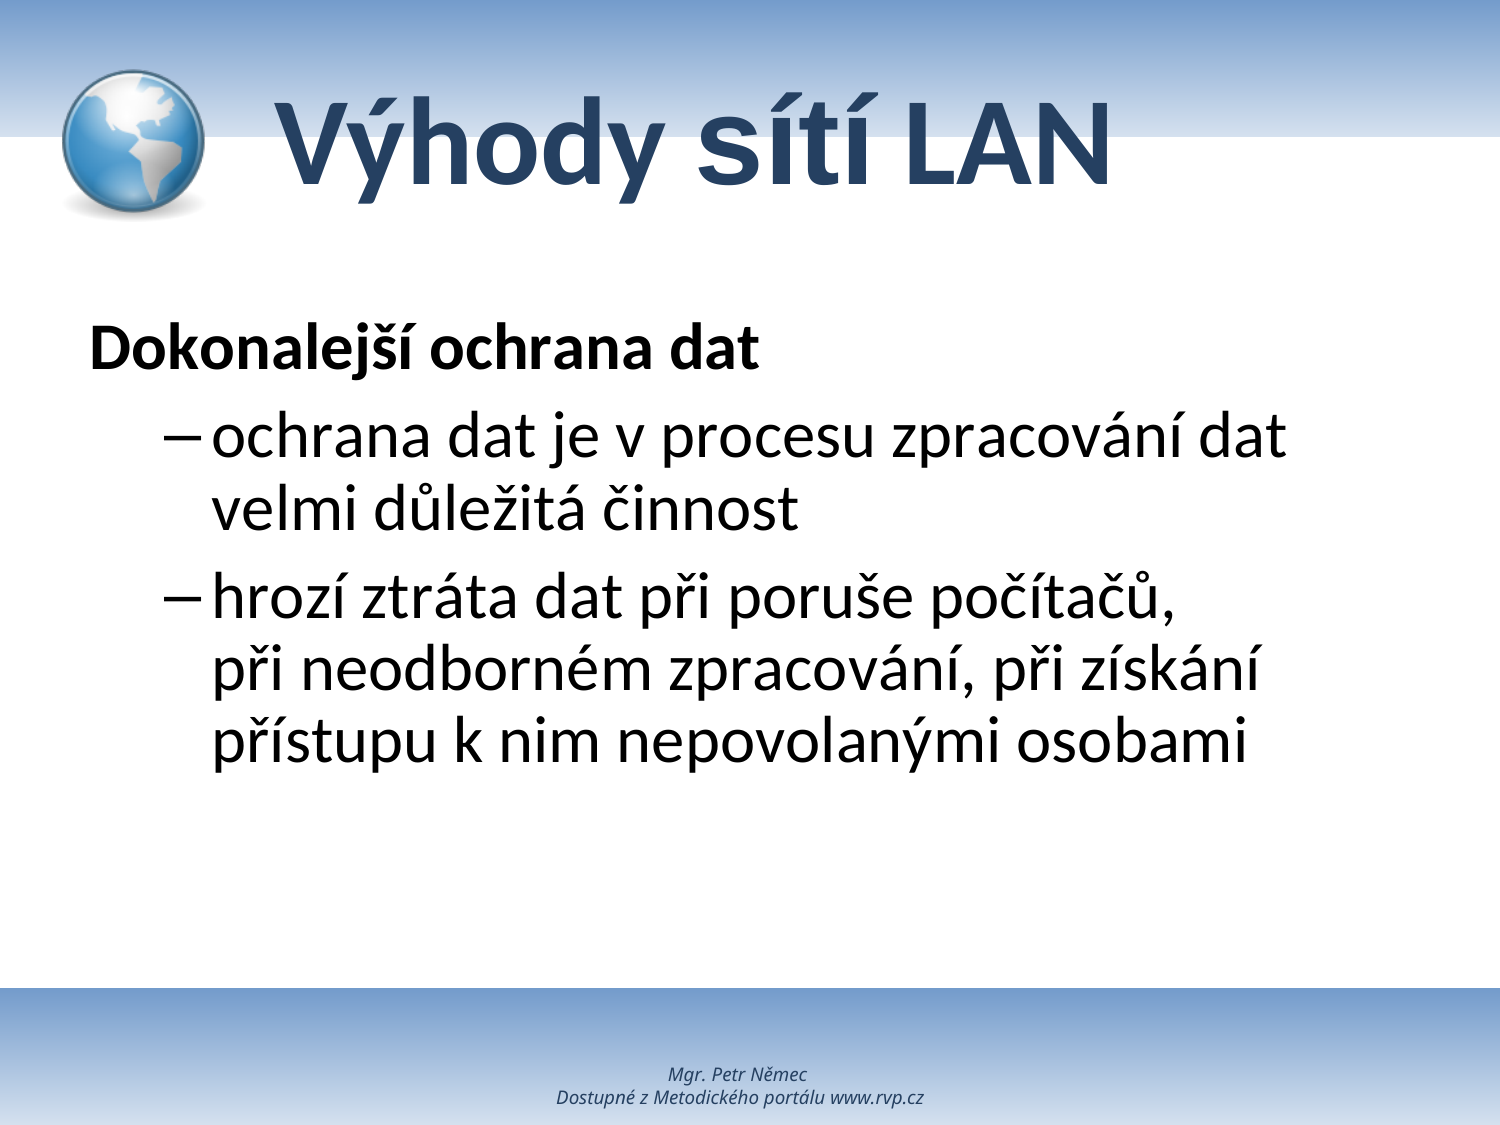

# Výhody sítí LAN
Dokonalejší ochrana dat
ochrana dat je v procesu zpracování dat velmi důležitá činnost
hrozí ztráta dat při poruše počítačů,
při neodborném zpracování, při získání přístupu k nim nepovolanými osobami